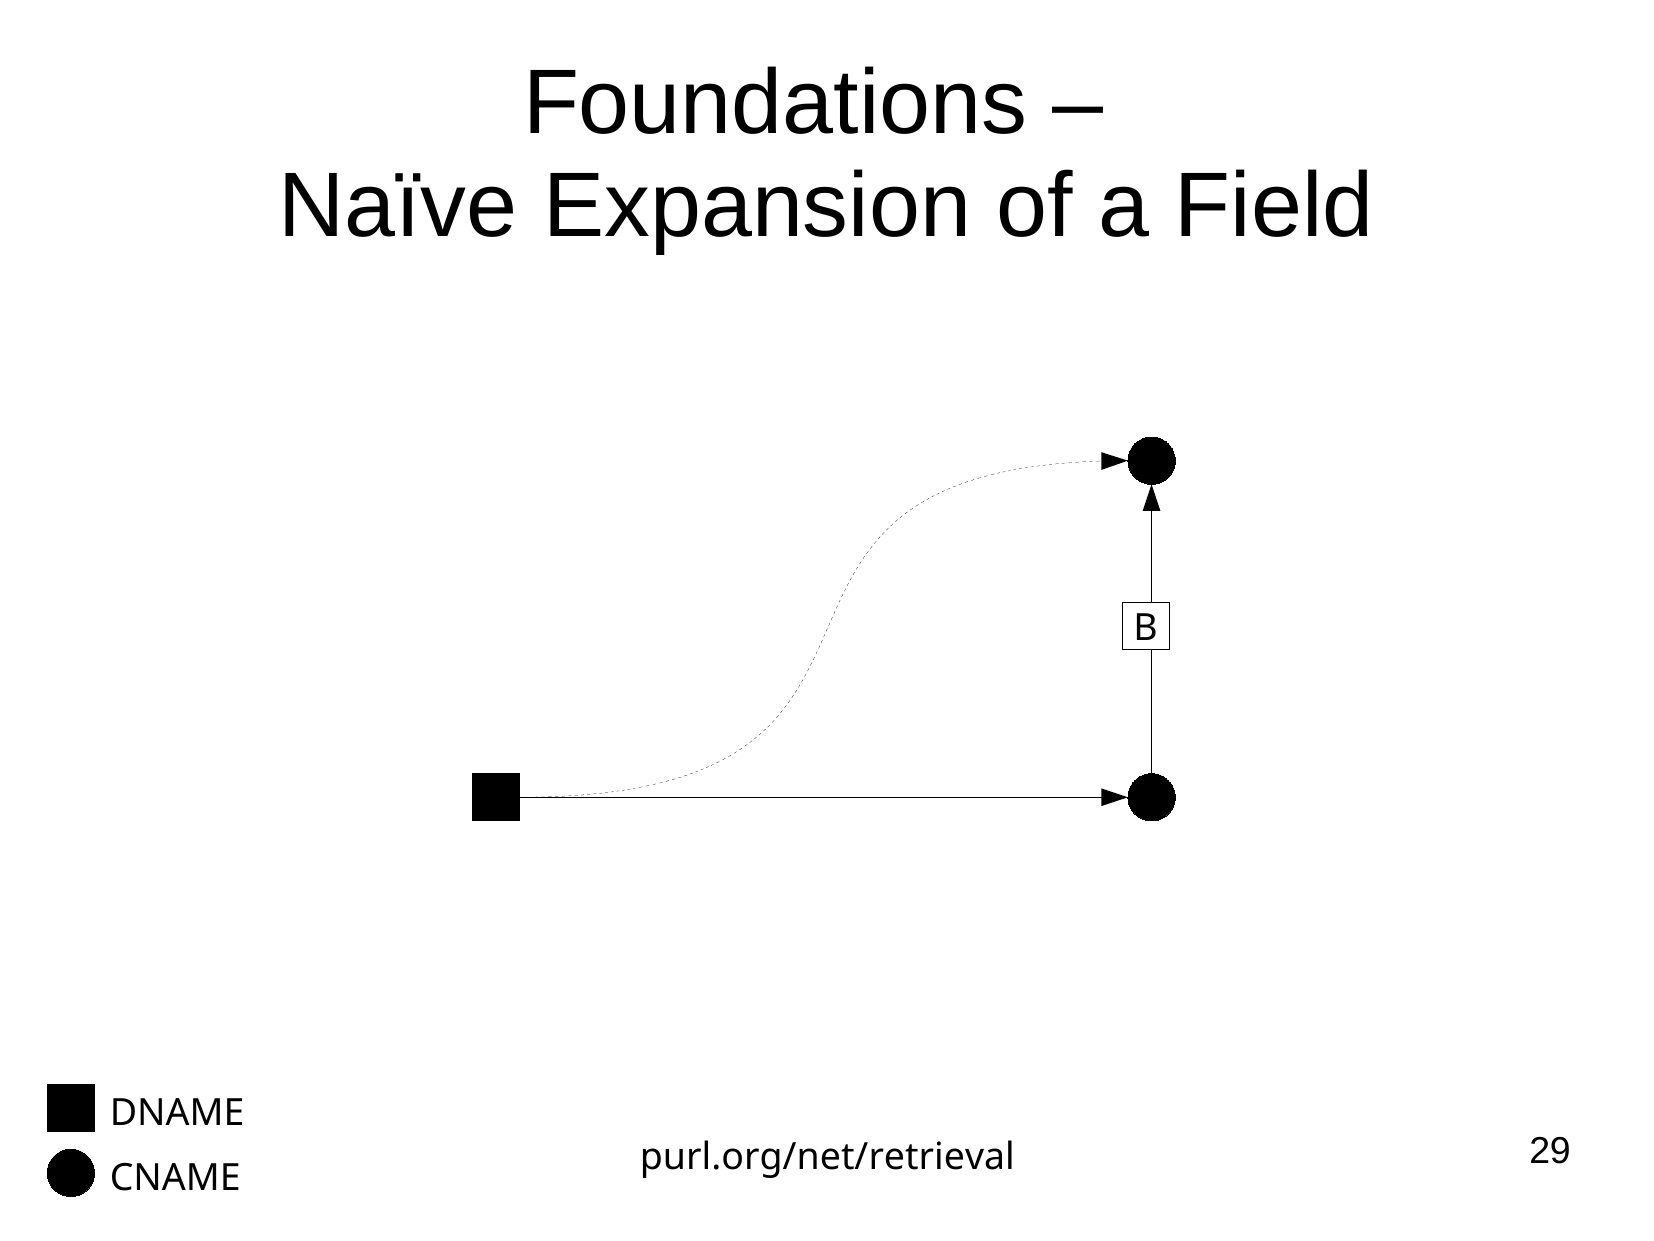

# Foundations – Naïve Expansion of a Field
B
DNAME
purl.org/net/retrieval
29
CNAME